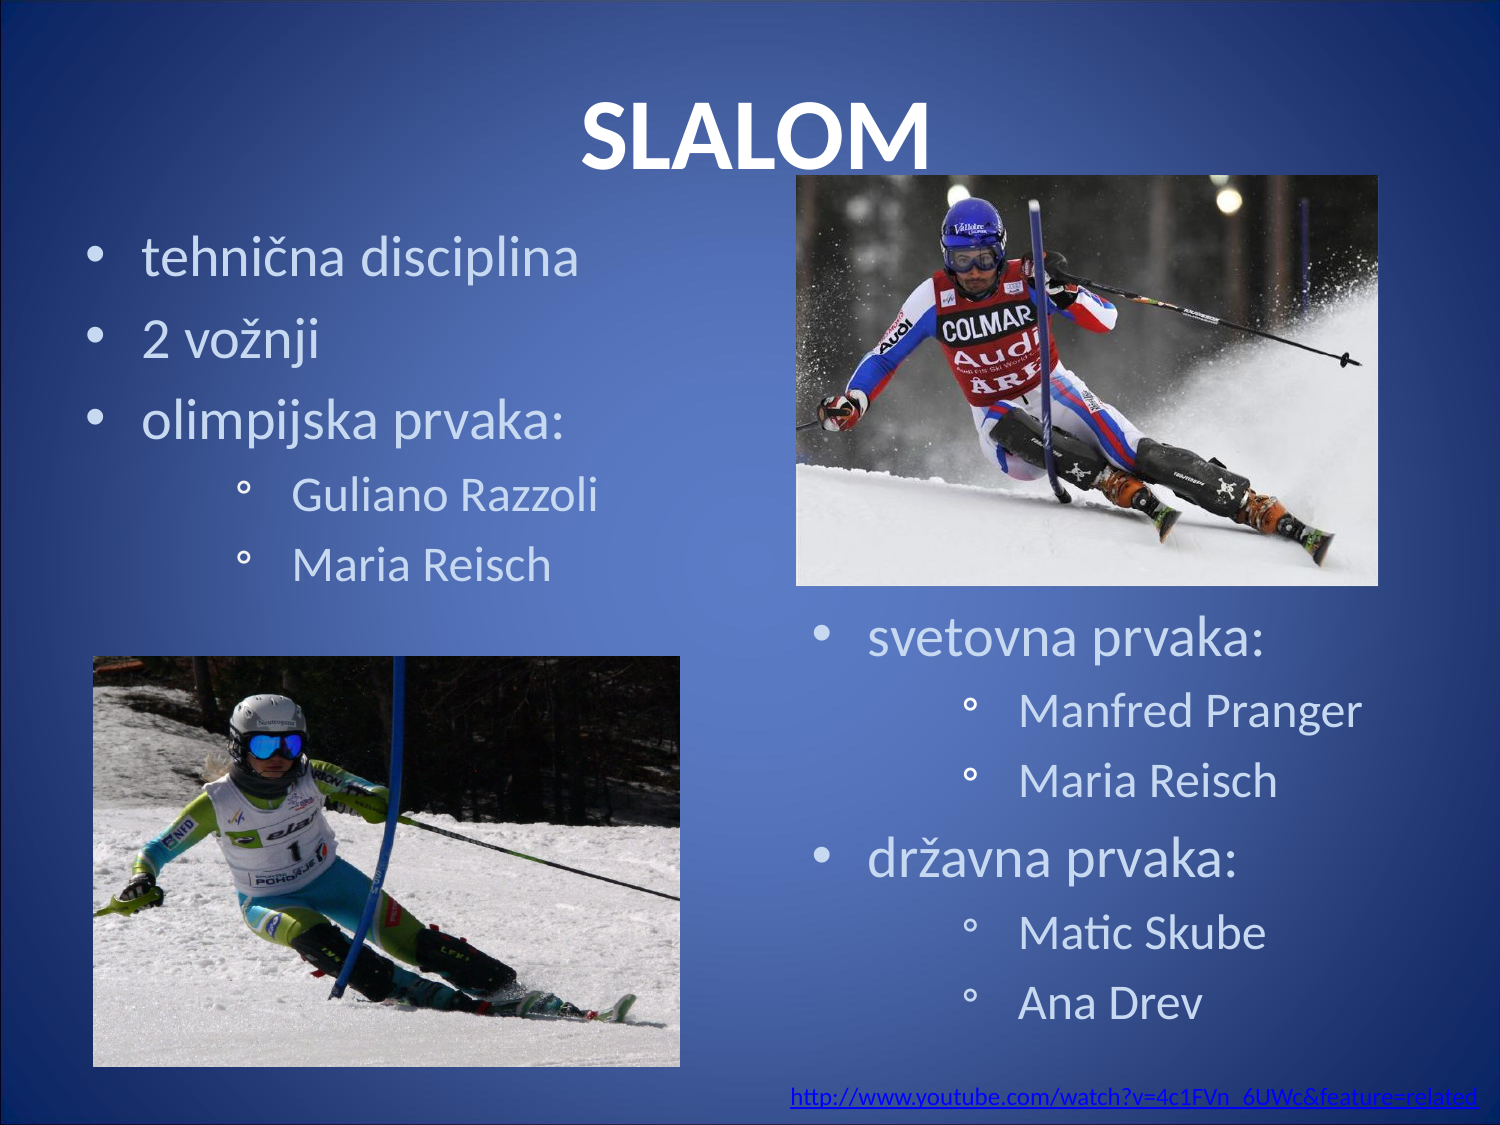

# SLALOM
tehnična disciplina
2 vožnji
olimpijska prvaka:
Guliano Razzoli
Maria Reisch
svetovna prvaka:
Manfred Pranger
Maria Reisch
državna prvaka:
Matic Skube
Ana Drev
http://www.youtube.com/watch?v=4c1FVn_6UWc&feature=related